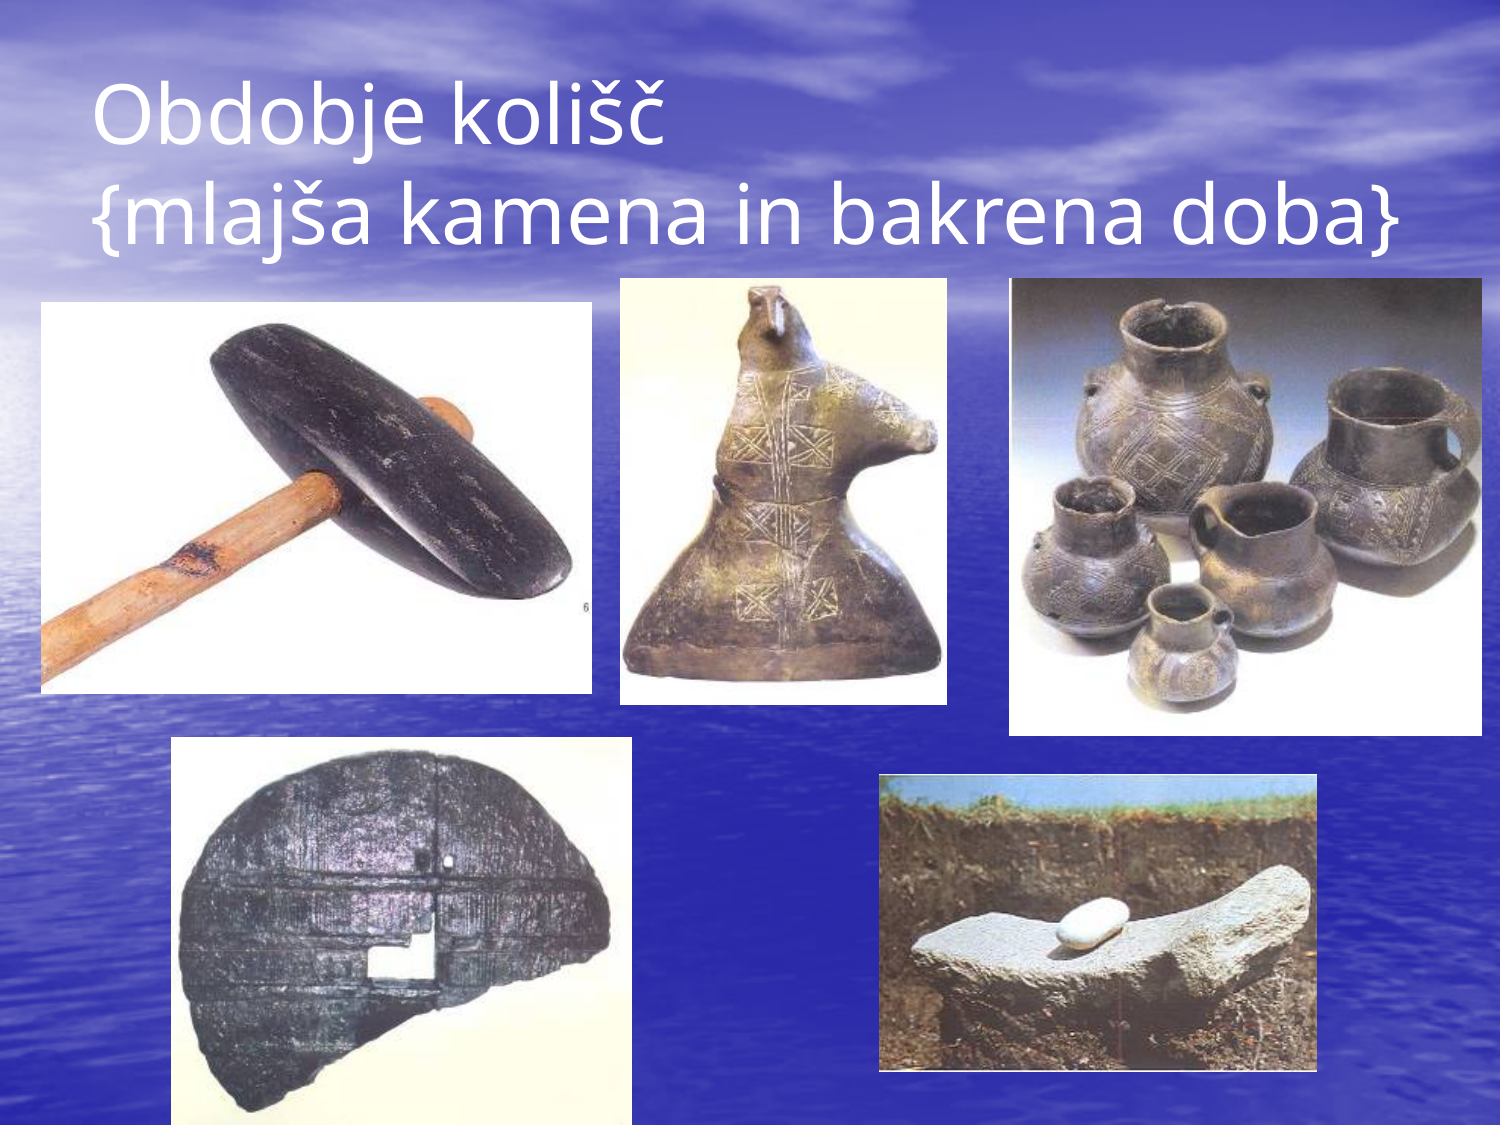

# Obdobje kolišč {mlajša kamena in bakrena doba}